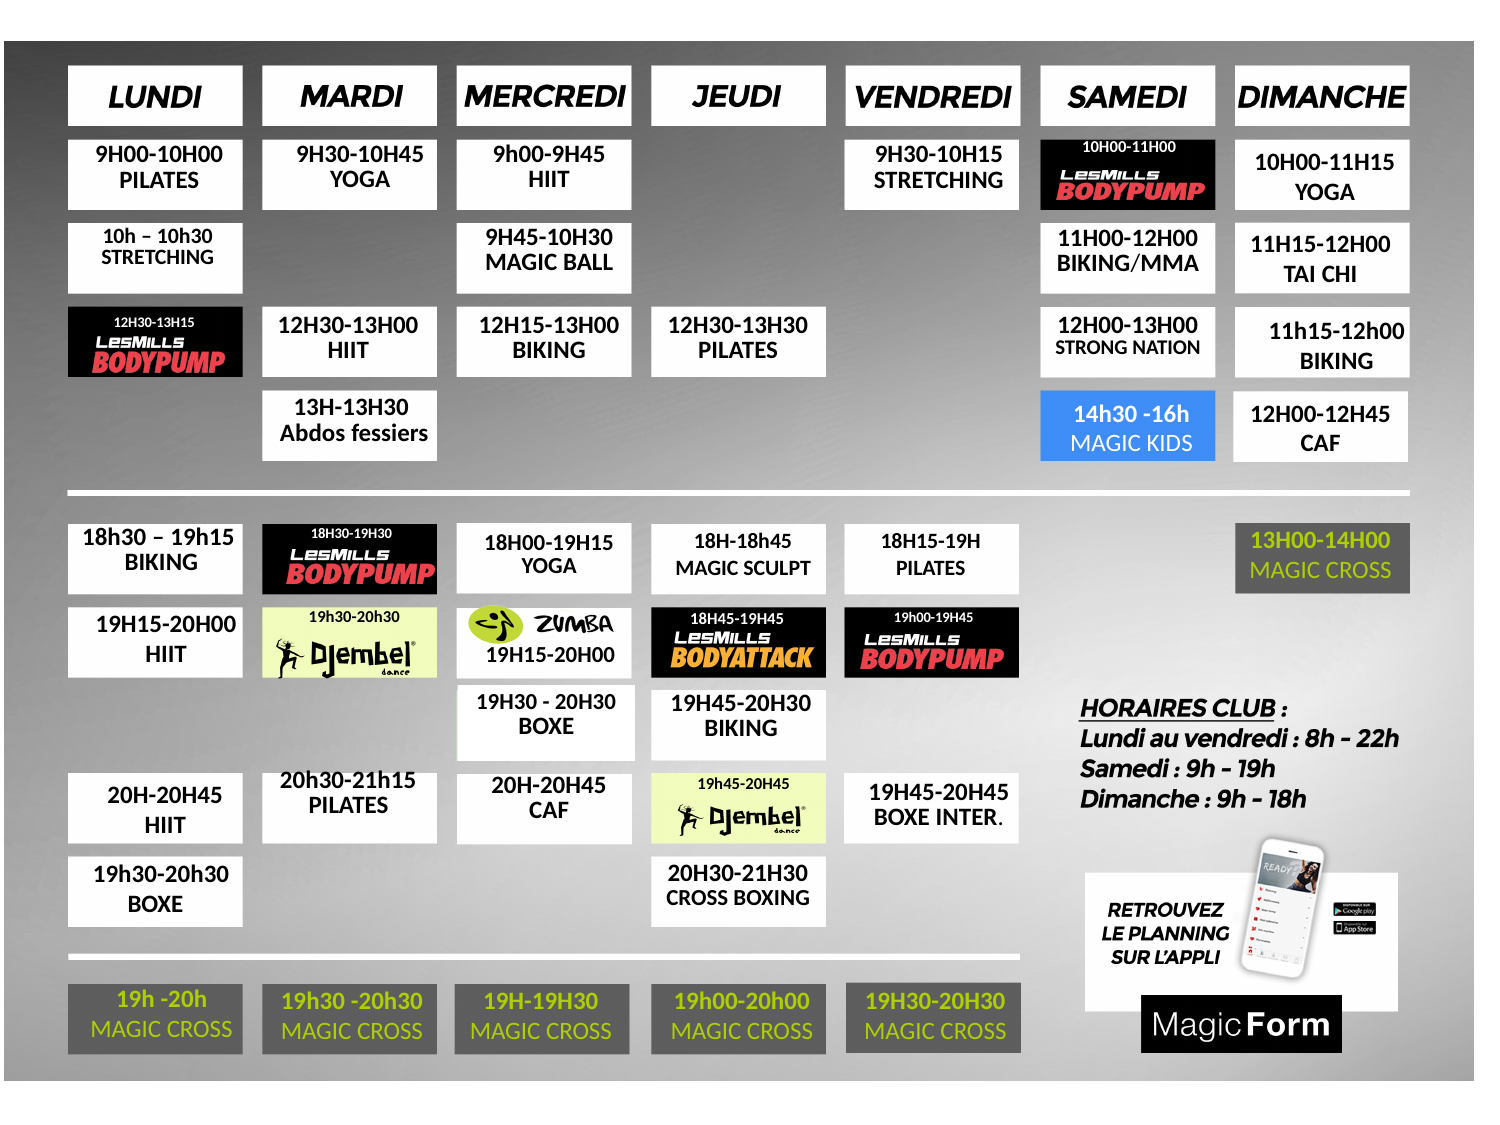

10H00-11H00
9H30-10H45
YOGA
9h00-9H45
HIIT
9H00-10H00
PILATES
9H30-10H15
STRETCHING
10H00-11H15
YOGA
10h – 10h30 STRETCHING
9H45-10H30
MAGIC BALL
11H00-12H00
BIKING/MMA
11H15-12H00
TAI CHI
12H30-13H00
HIIT
12H15-13H00
BIKING
12H30-13H30
PILATES
12H00-13H00
STRONG NATION
11h15-12h00
BIKING
12H30-13H15
14h30 -16h
MAGIC KIDS
12H00-12H45
CAF
13H-13H30
Abdos fessiers
13H00-14H00
MAGIC CROSS
18h30 – 19h15
 BIKING
18H30-19H30
18H-18h45
MAGIC SCULPT
18H15-19H
PILATES
18H00-19H15
YOGA
18H00-19H15
YOGA
19H30-20H30
BOXE
T, NIVEAUX
19h30-20h00
19h15-20h00
19H15-20H00
HIIT
19h30-20h30
18H45-19H45
19h00-19H45
19H15-20H00
19H30 - 20H30
BOXE
19H45-20H30
BIKING
20h30-21h15
PILATES
20H-20H45
CAF
19h45-20H45
20H-20H45
HIIT
19H45-20H45
BOXE INTER.
 19h30-20h30
 BOXE
20H30-21H30
CROSS BOXING
18H45- 19H45
19h -20h
MAGIC CROSS
19h30 -20h30
MAGIC CROSS
19H-19H30
MAGIC CROSS
19h00-20h00
MAGIC CROSS
19H30-20H30
MAGIC CROSS